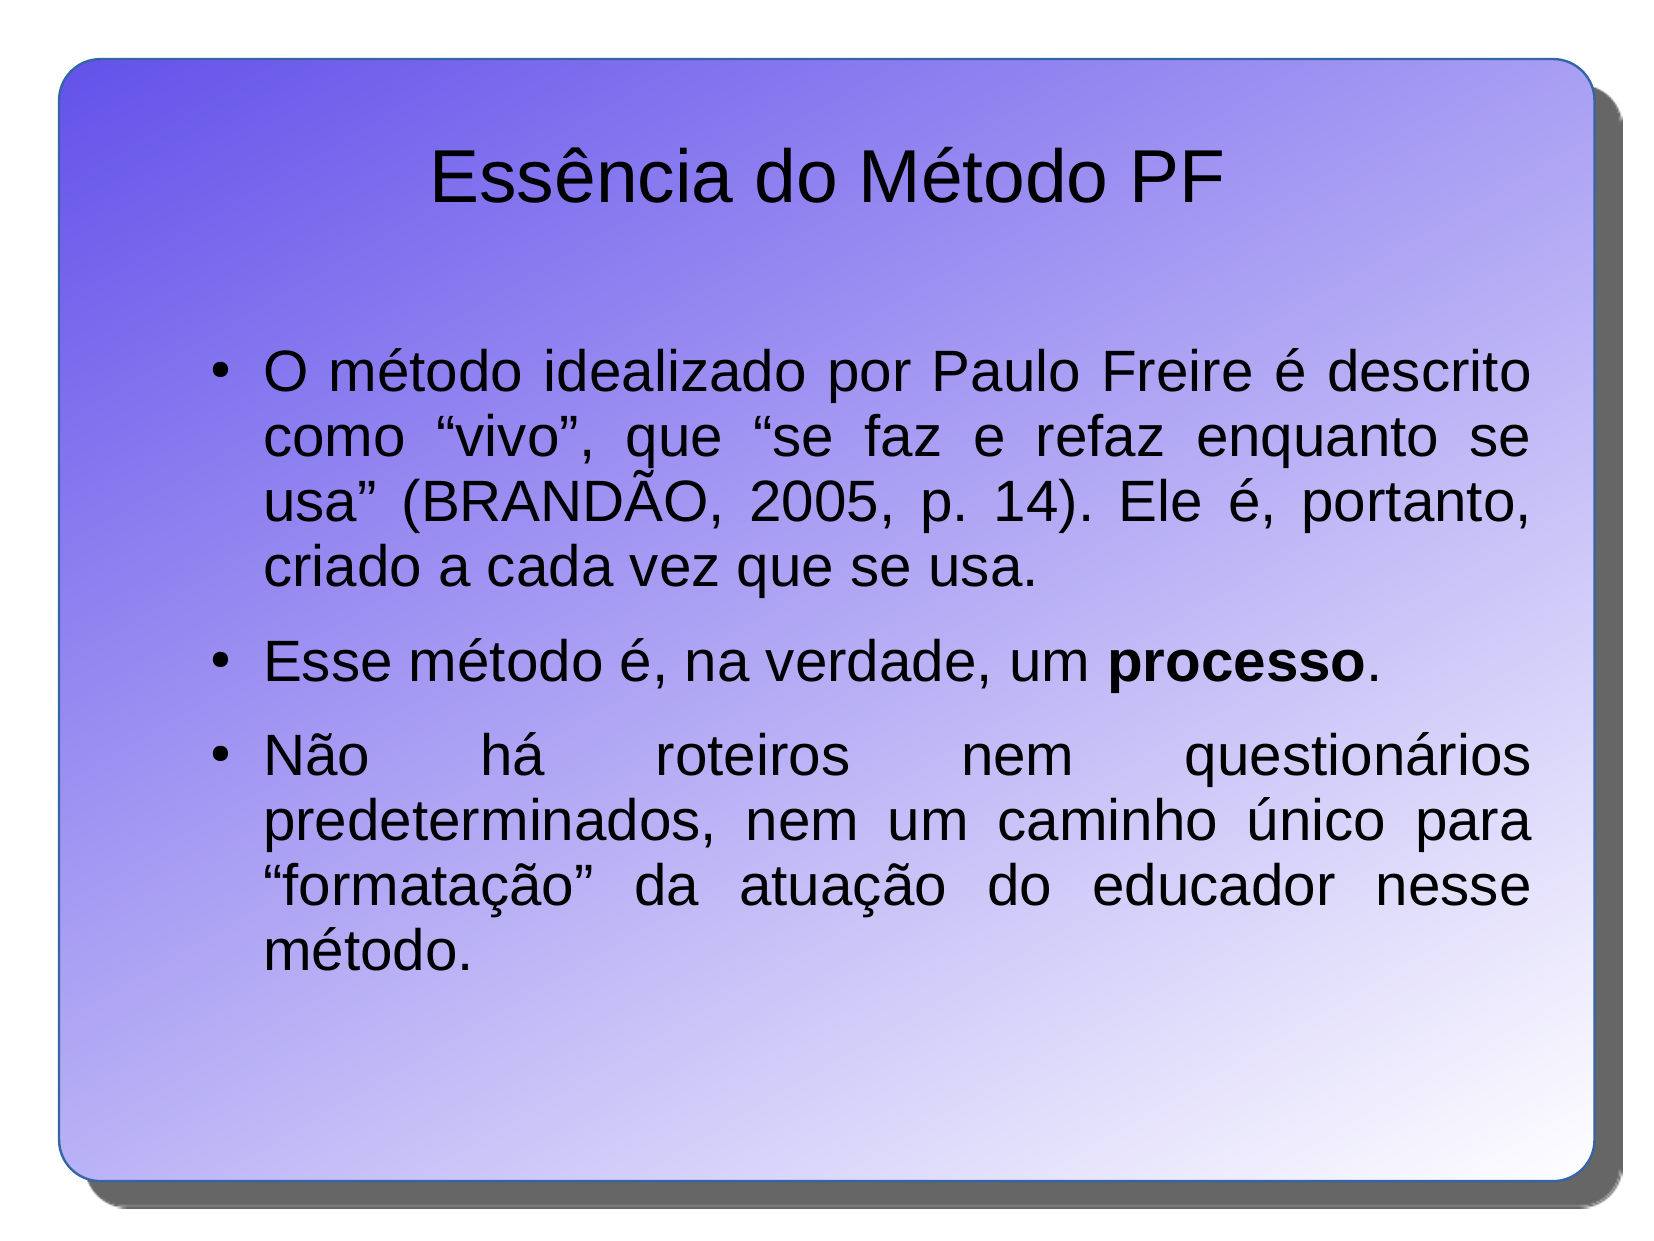

# Essência do Método PF
O método idealizado por Paulo Freire é descrito como “vivo”, que “se faz e refaz enquanto se usa” (BRANDÃO, 2005, p. 14). Ele é, portanto, criado a cada vez que se usa.
Esse método é, na verdade, um processo.
Não há roteiros nem questionários predeterminados, nem um caminho único para “formatação” da atuação do educador nesse método.